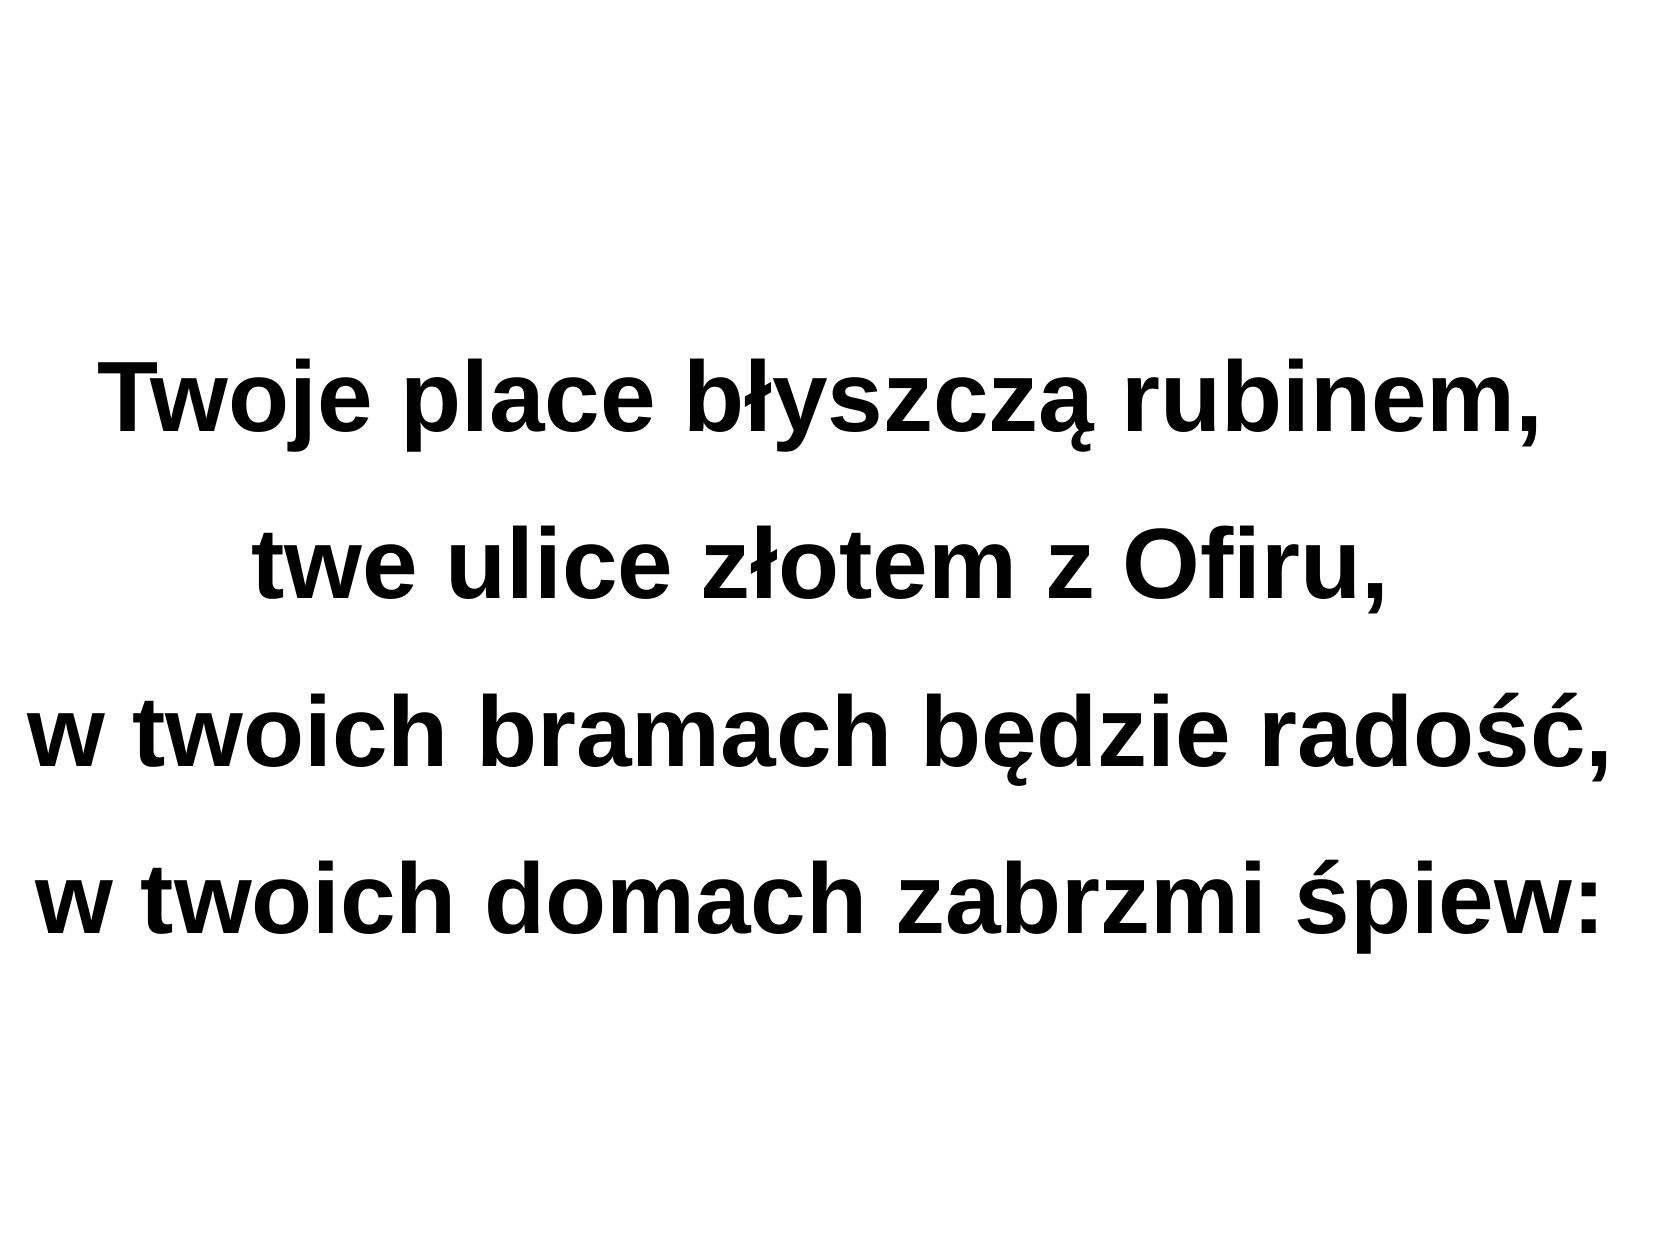

# Twoje place błyszczą rubinem,
twe ulice złotem z Ofiru,
w twoich bramach będzie radość,
w twoich domach zabrzmi śpiew: